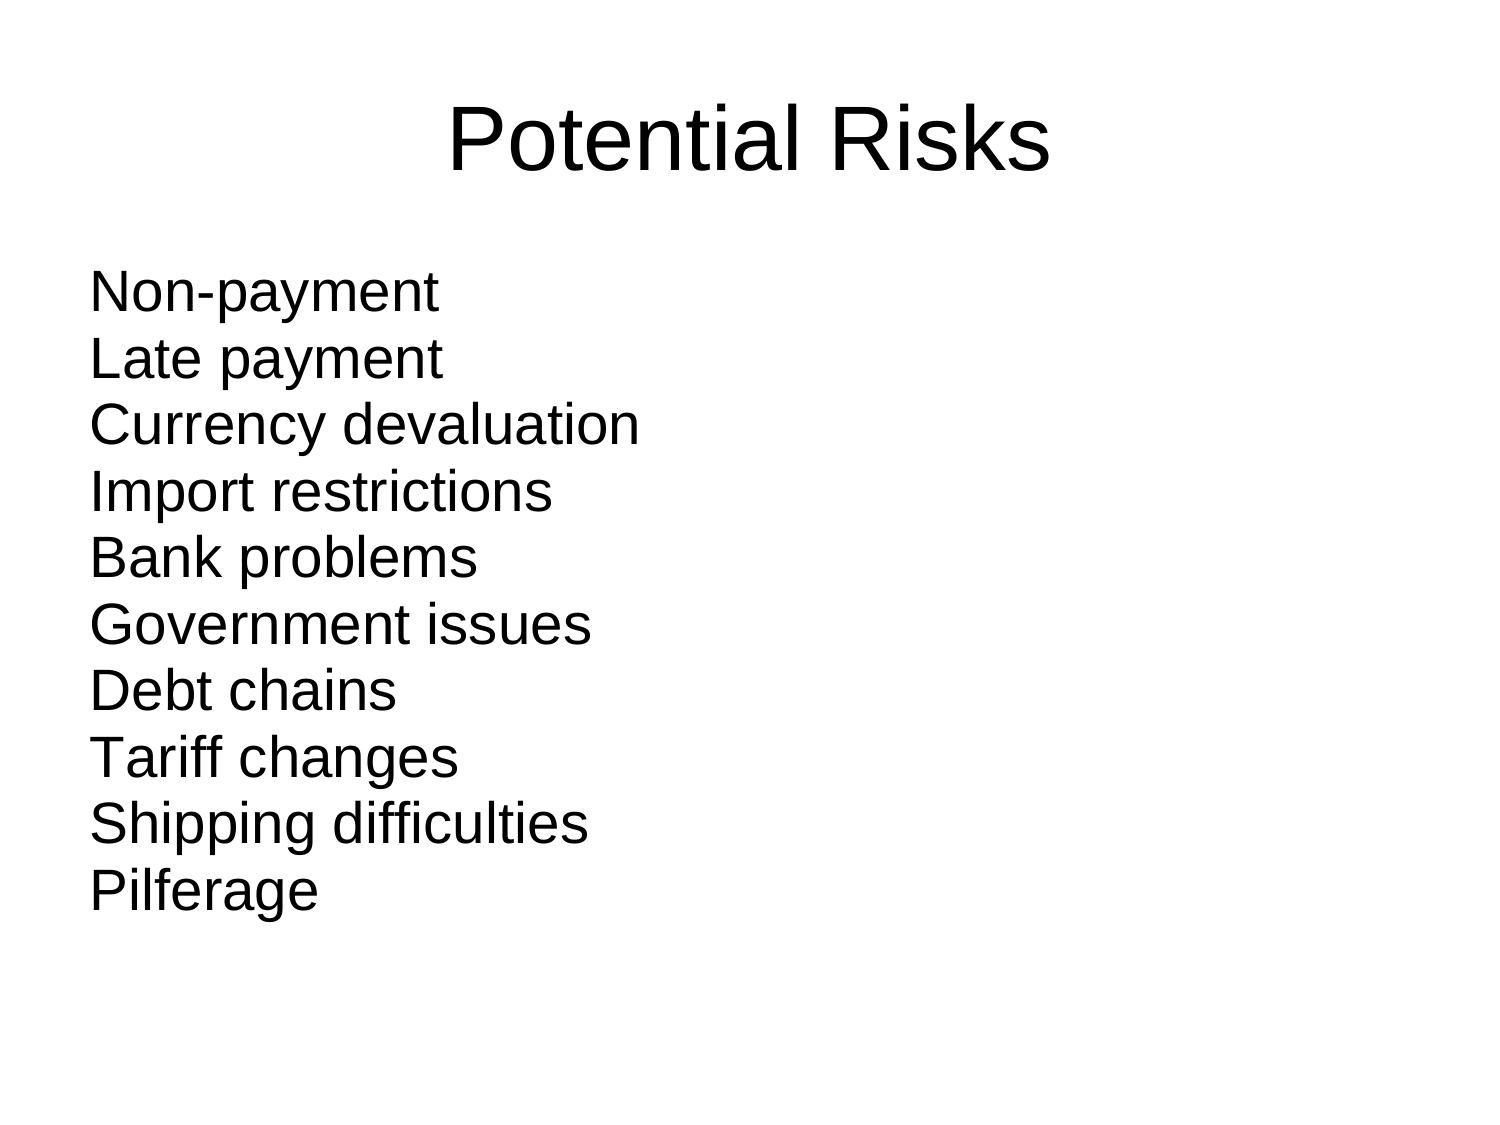

# Potential Risks
Non-payment
Late payment
Currency devaluation
Import restrictions
Bank problems
Government issues
Debt chains
Tariff changes
Shipping difficulties
Pilferage